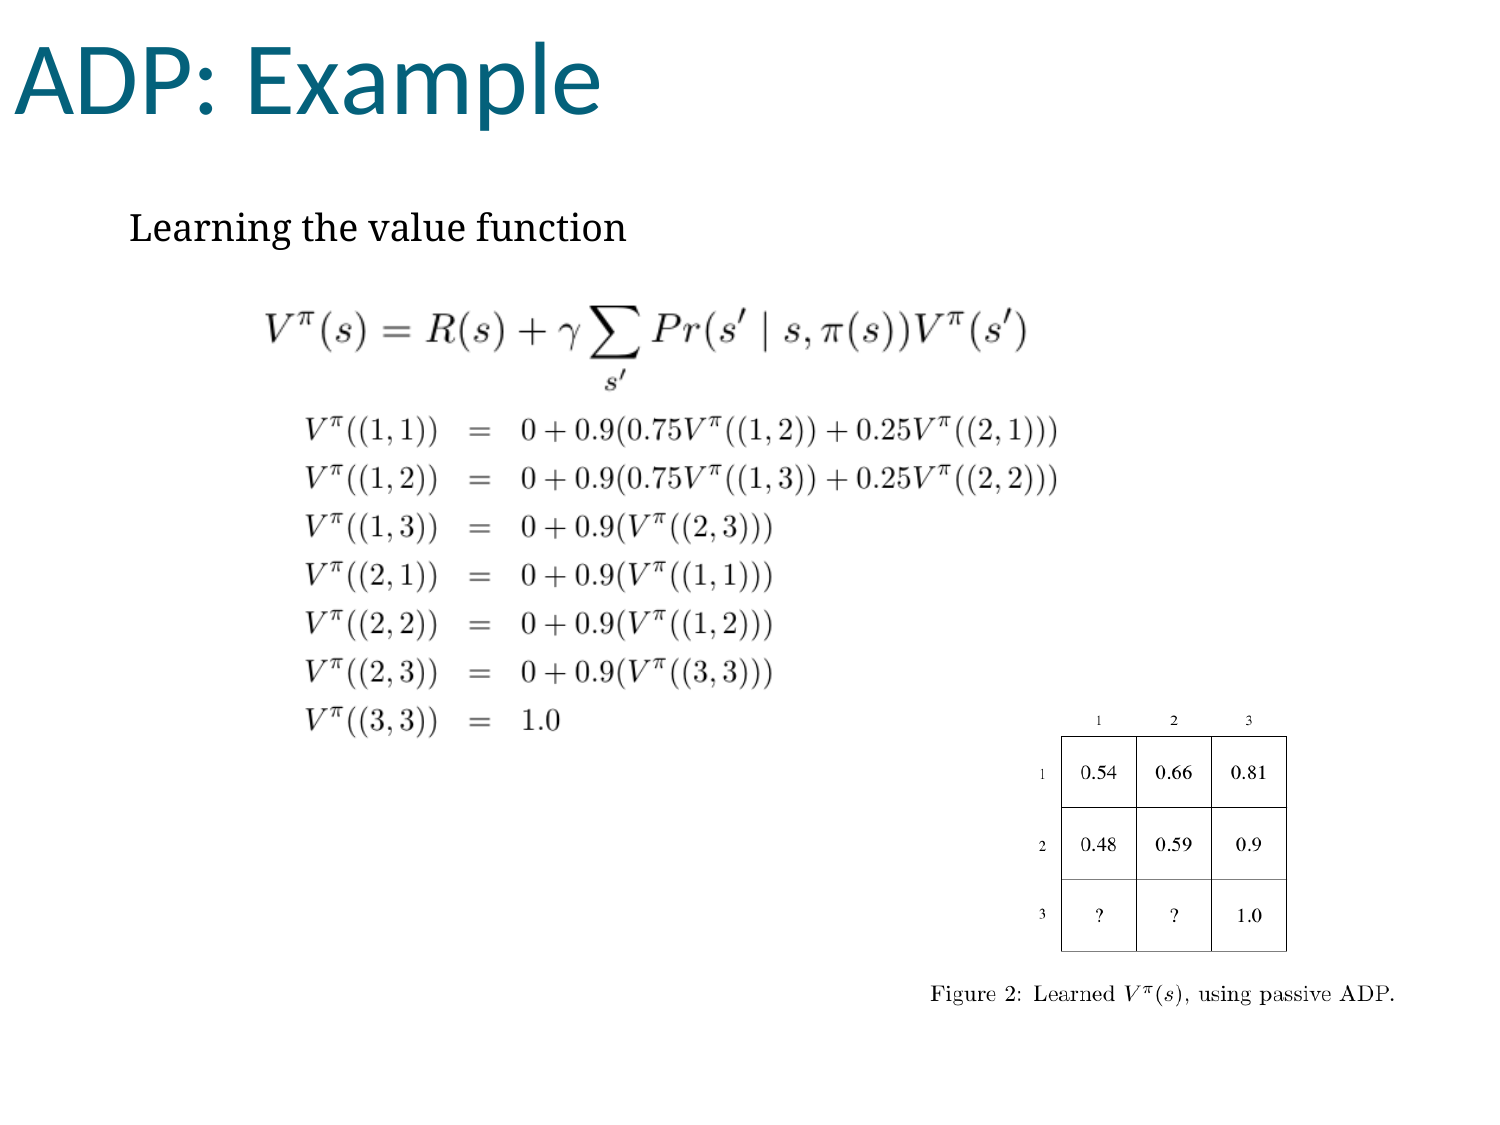

# ADP: Example
Learning the value function